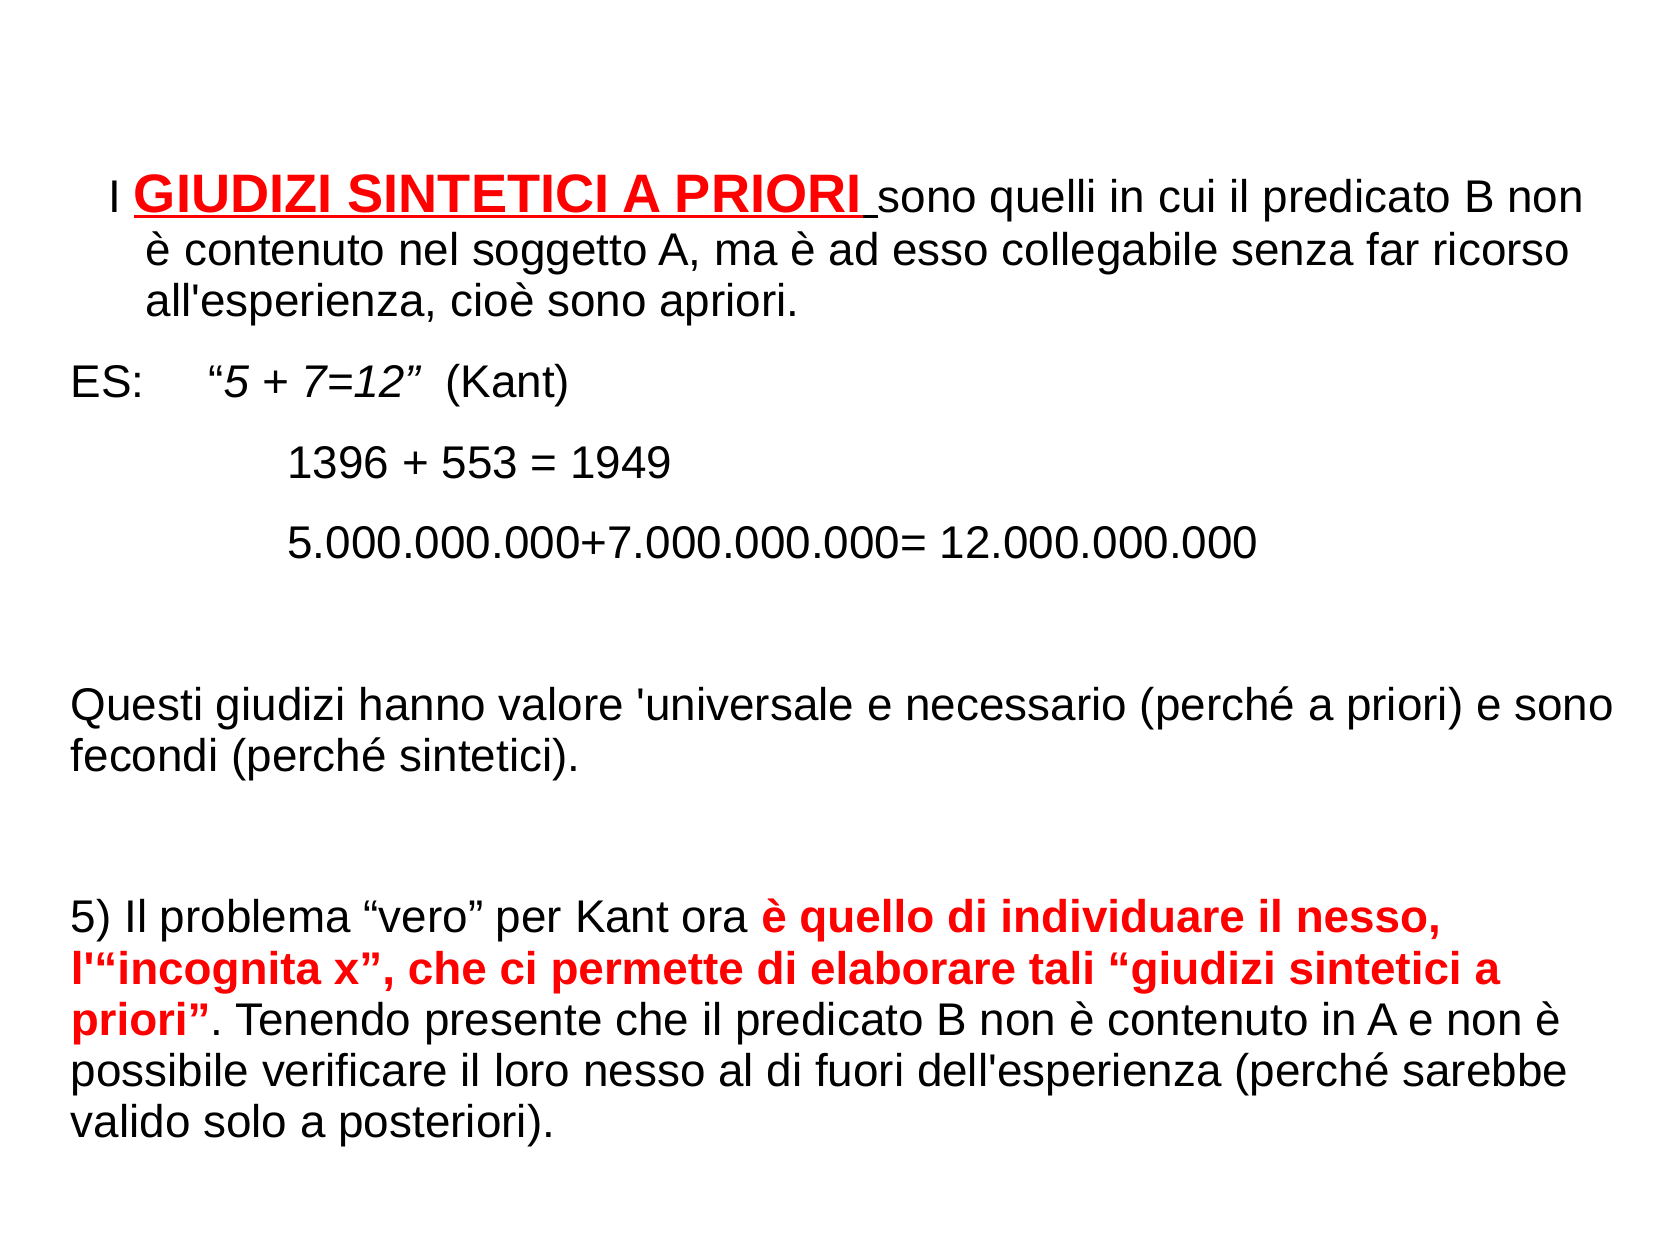

# I GIUDIZI SINTETICI A PRIORI sono quelli in cui il predicato B non è contenuto nel soggetto A, ma è ad esso collegabile senza far ricorso all'esperienza, cioè sono apriori.
ES: “5 + 7=12” (Kant)
 1396 + 553 = 1949
 5.000.000.000+7.000.000.000= 12.000.000.000
Questi giudizi hanno valore 'universale e necessario (perché a priori) e sono fecondi (perché sintetici).
5) Il problema “vero” per Kant ora è quello di individuare il nesso, l'“incognita x”, che ci permette di elaborare tali “giudizi sintetici a priori”. Tenendo presente che il predicato B non è contenuto in A e non è possibile verificare il loro nesso al di fuori dell'esperienza (perché sarebbe valido solo a posteriori).